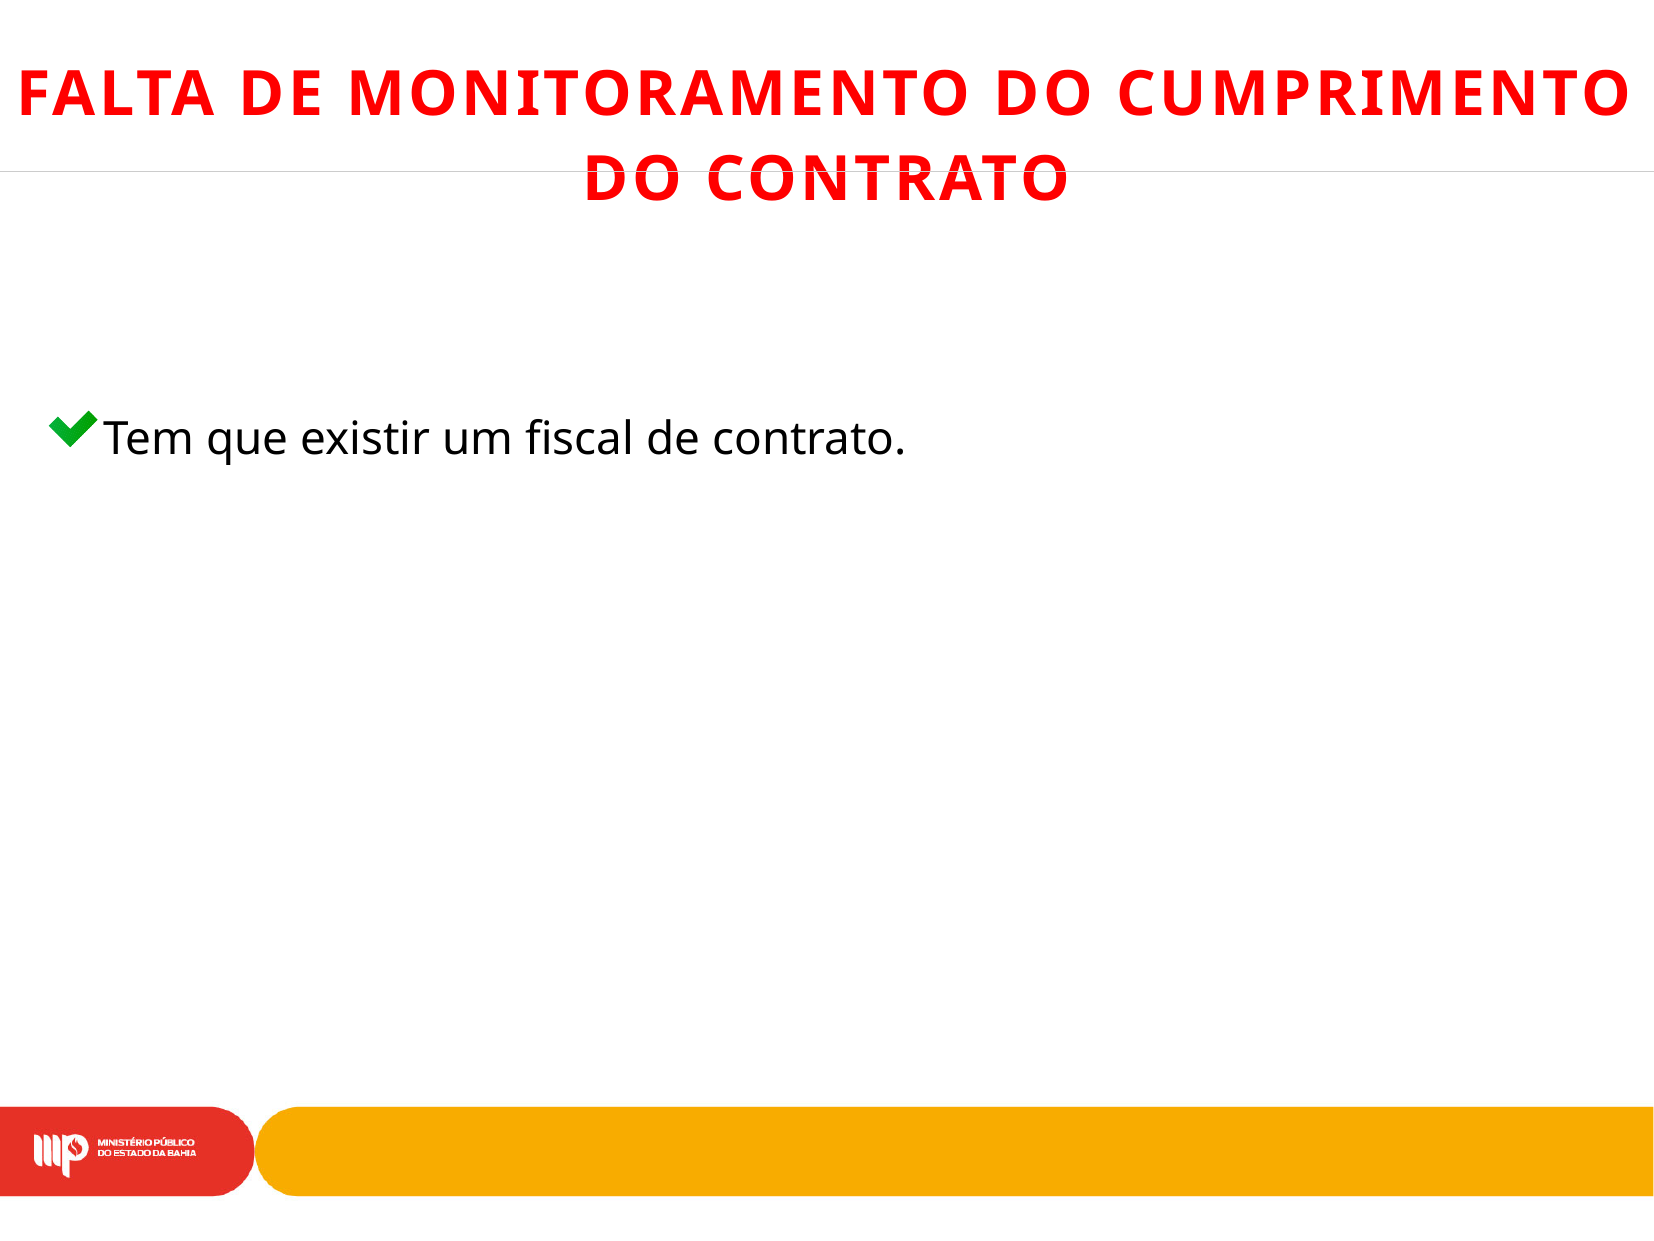

FALTA DE MONITORAMENTO DO CUMPRIMENTO DO CONTRATO
Tem que existir um fiscal de contrato.